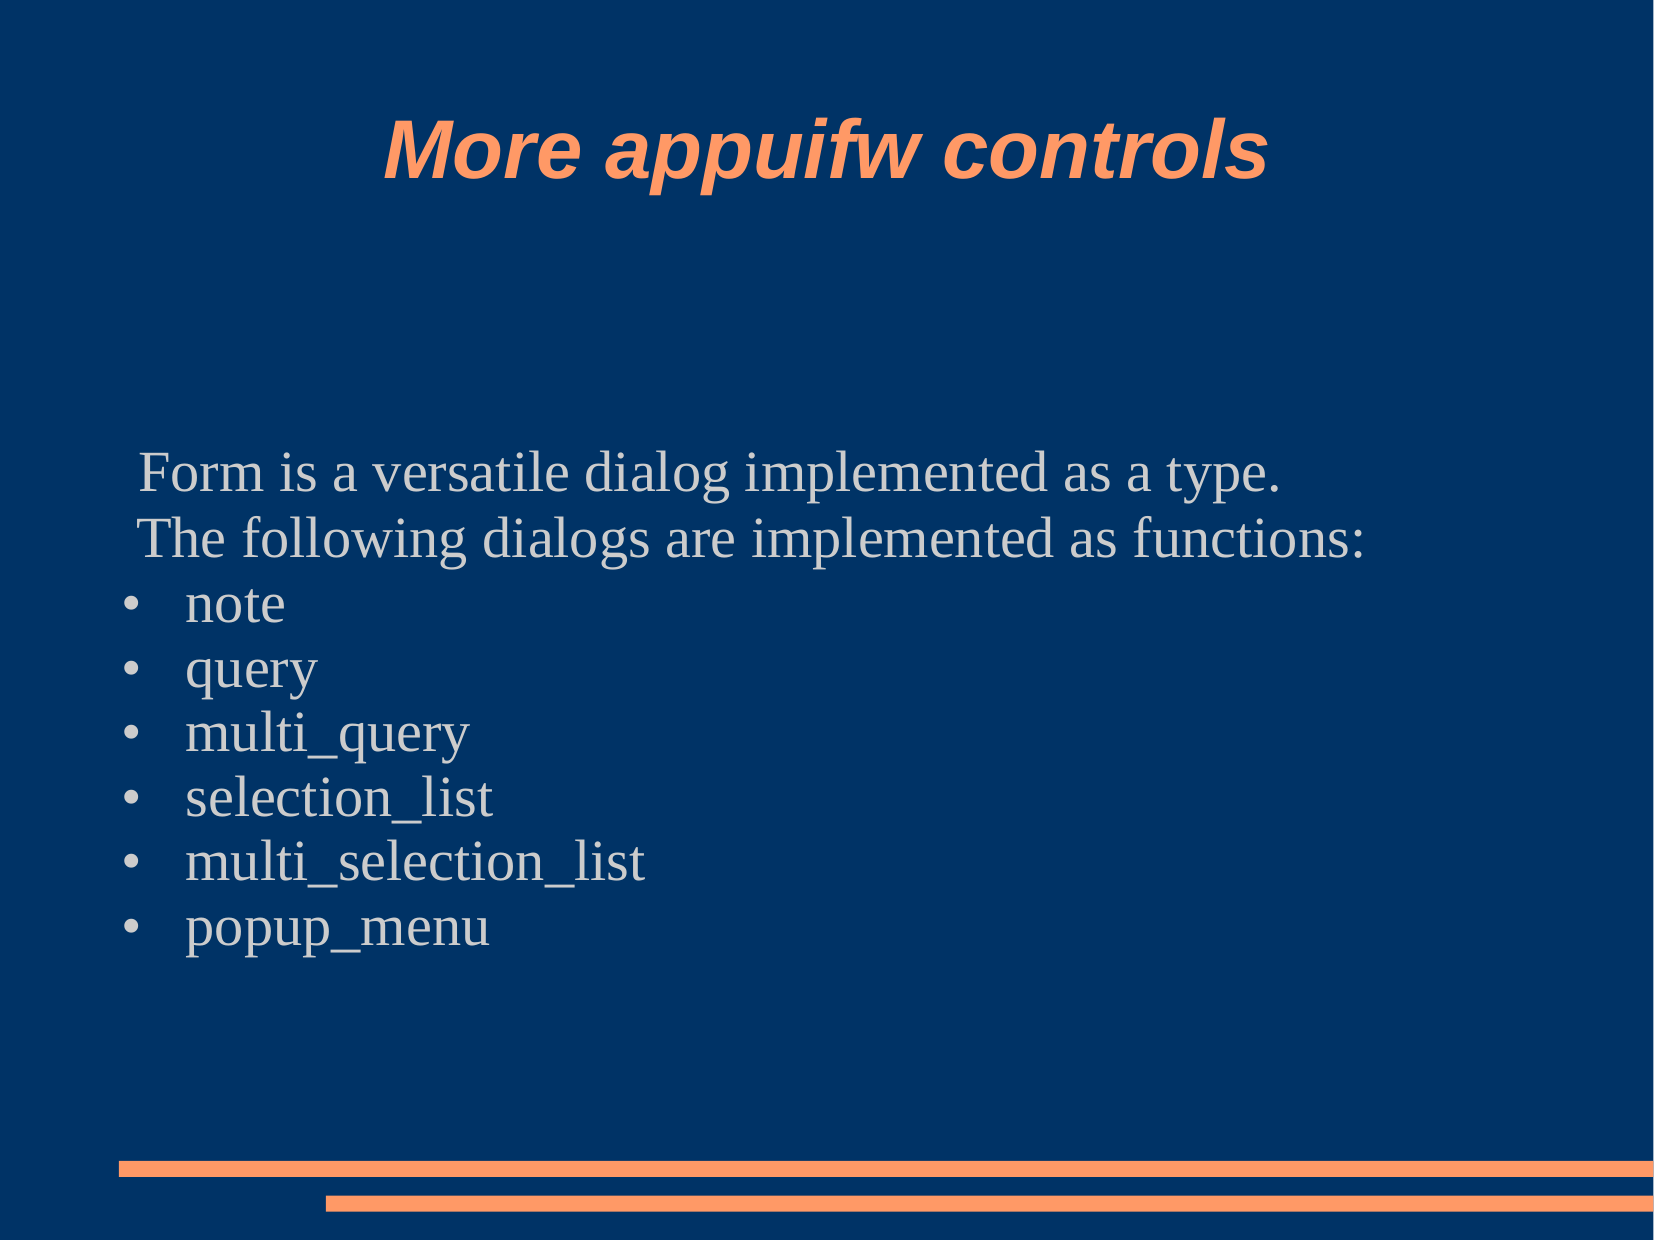

# More appuifw controls
 Form is a versatile dialog implemented as a type.
 The following dialogs are implemented as functions:
• note
• query
• multi_query
• selection_list
• multi_selection_list
• popup_menu